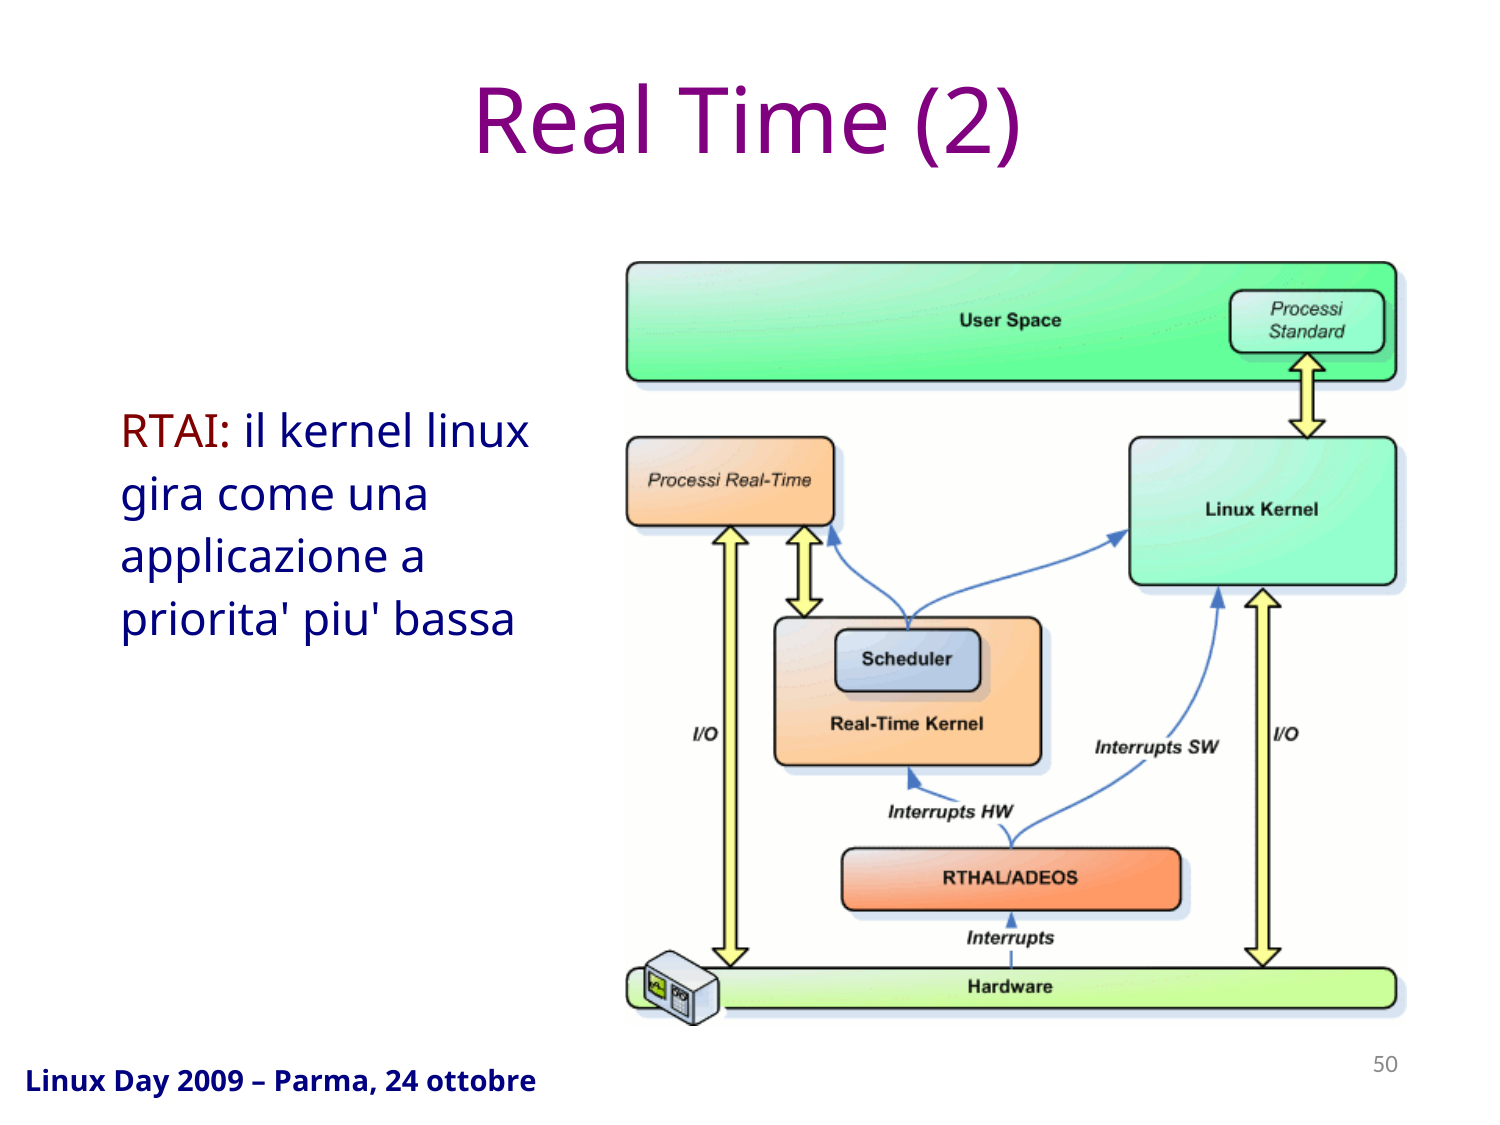

# Real Time (2)‏
RTAI: il kernel linux gira come una applicazione a priorita' piu' bassa
50